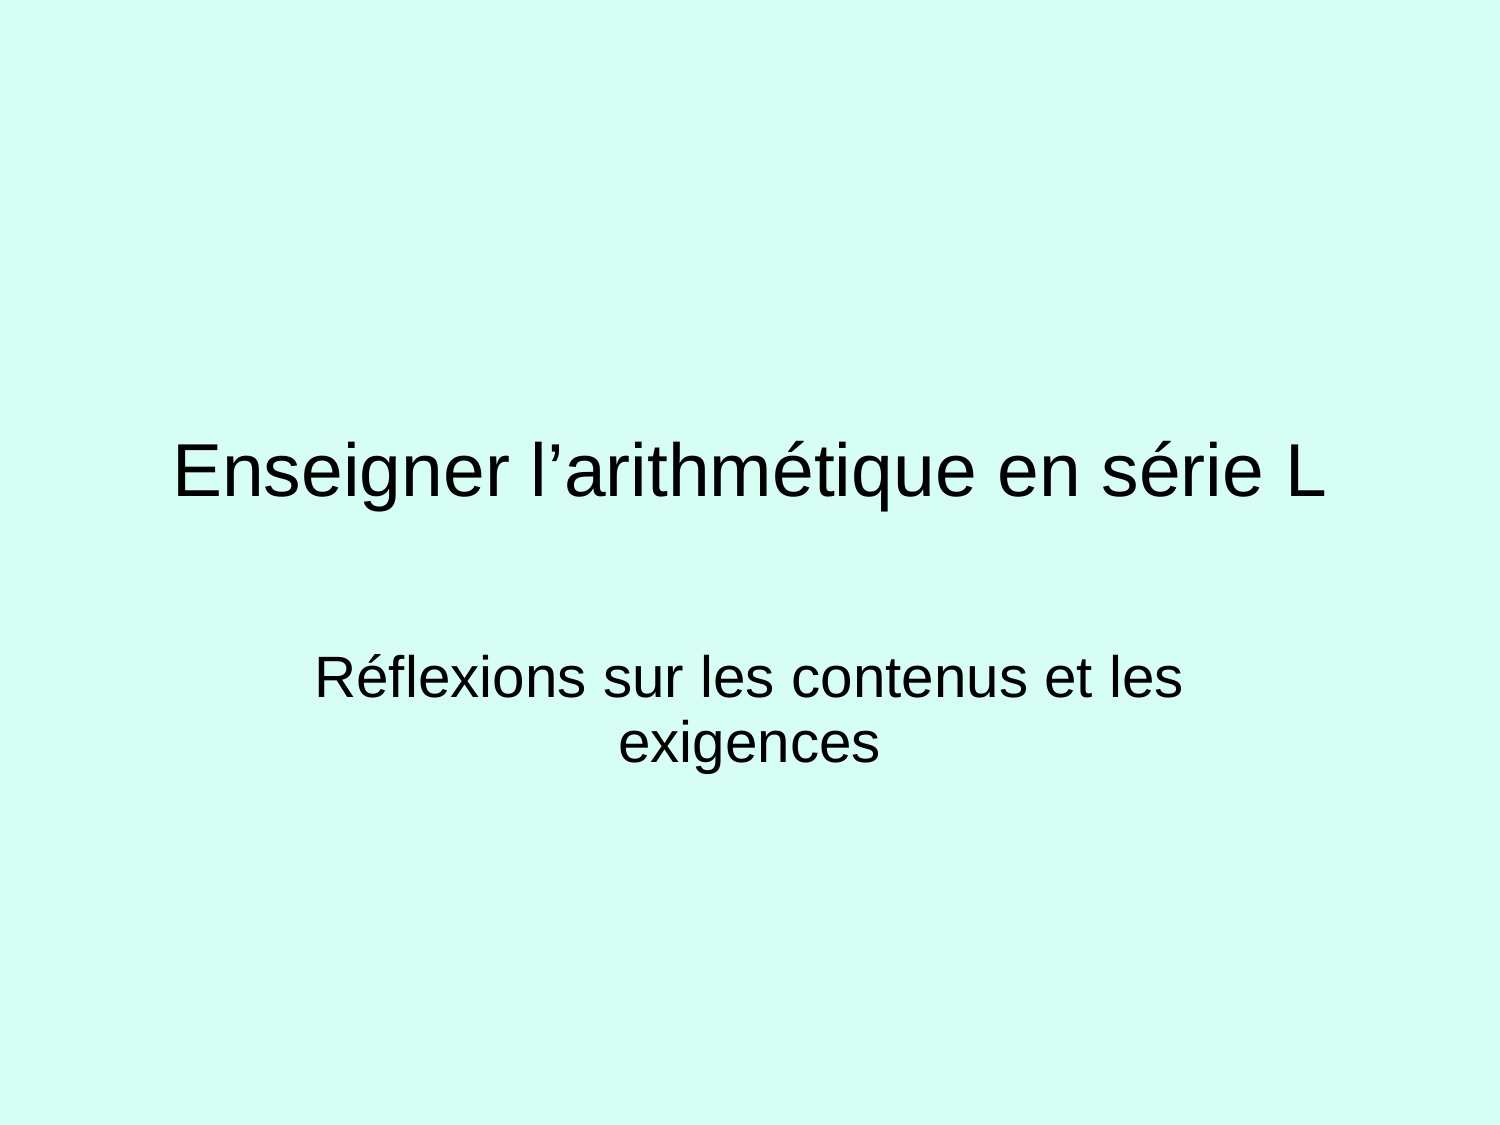

# Enseigner l’arithmétique en série L
Réflexions sur les contenus et les exigences